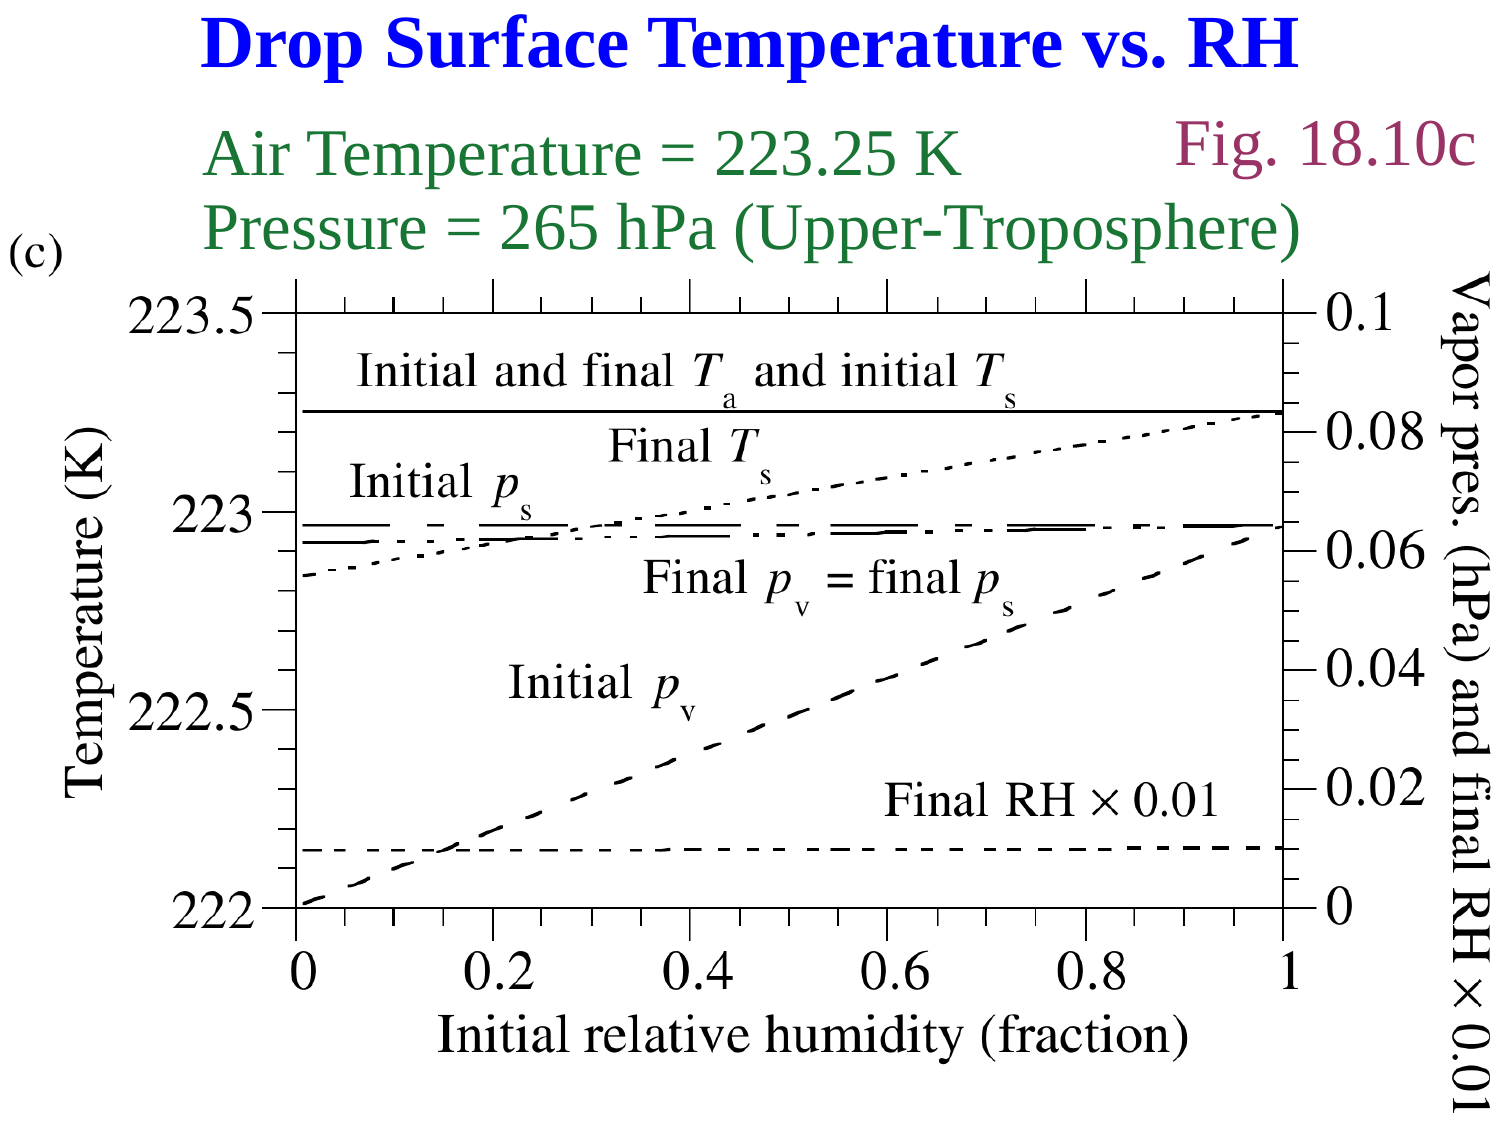

# Drop Surface Temperature vs. RH
Fig. 18.10c
Air Temperature = 223.25 K
Pressure = 265 hPa (Upper-Troposphere)